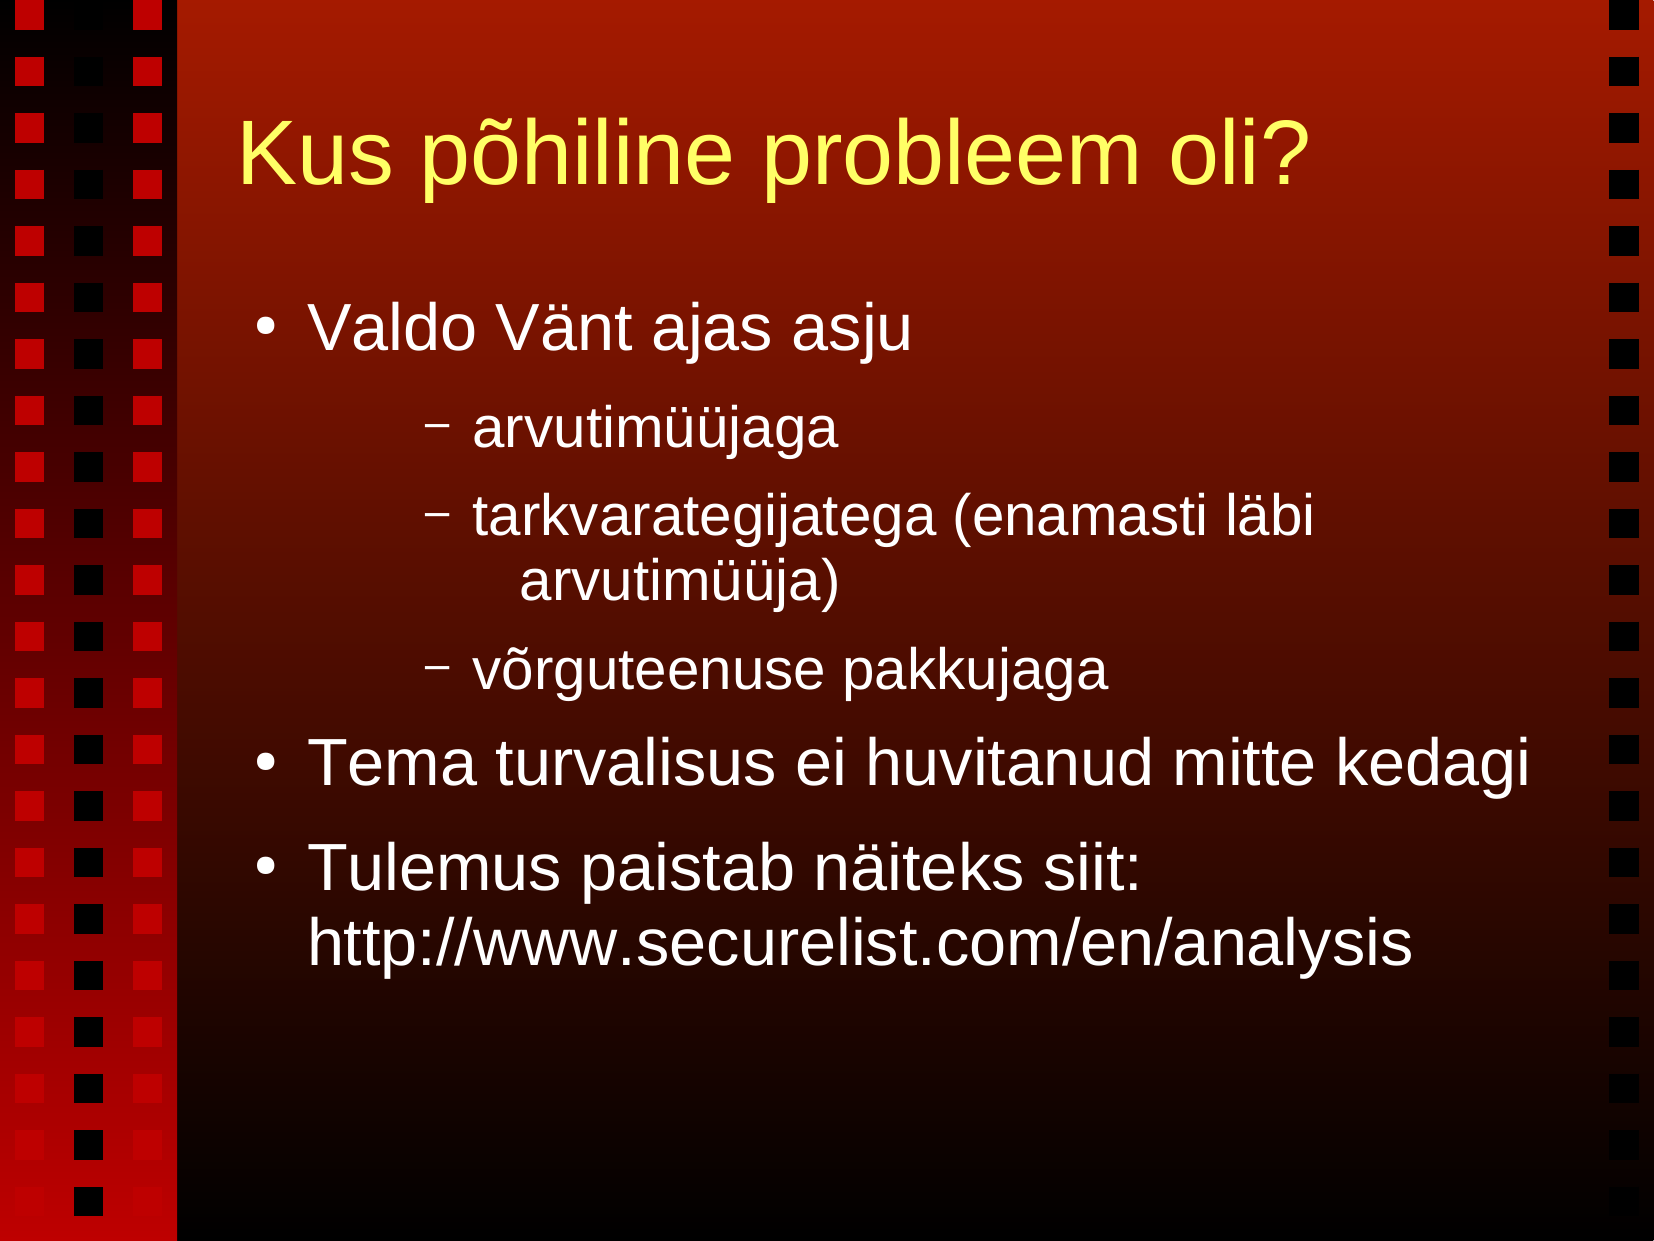

# Kus põhiline probleem oli?
Valdo Vänt ajas asju
arvutimüüjaga
tarkvarategijatega (enamasti läbi arvutimüüja)
võrguteenuse pakkujaga
Tema turvalisus ei huvitanud mitte kedagi
Tulemus paistab näiteks siit: http://www.securelist.com/en/analysis